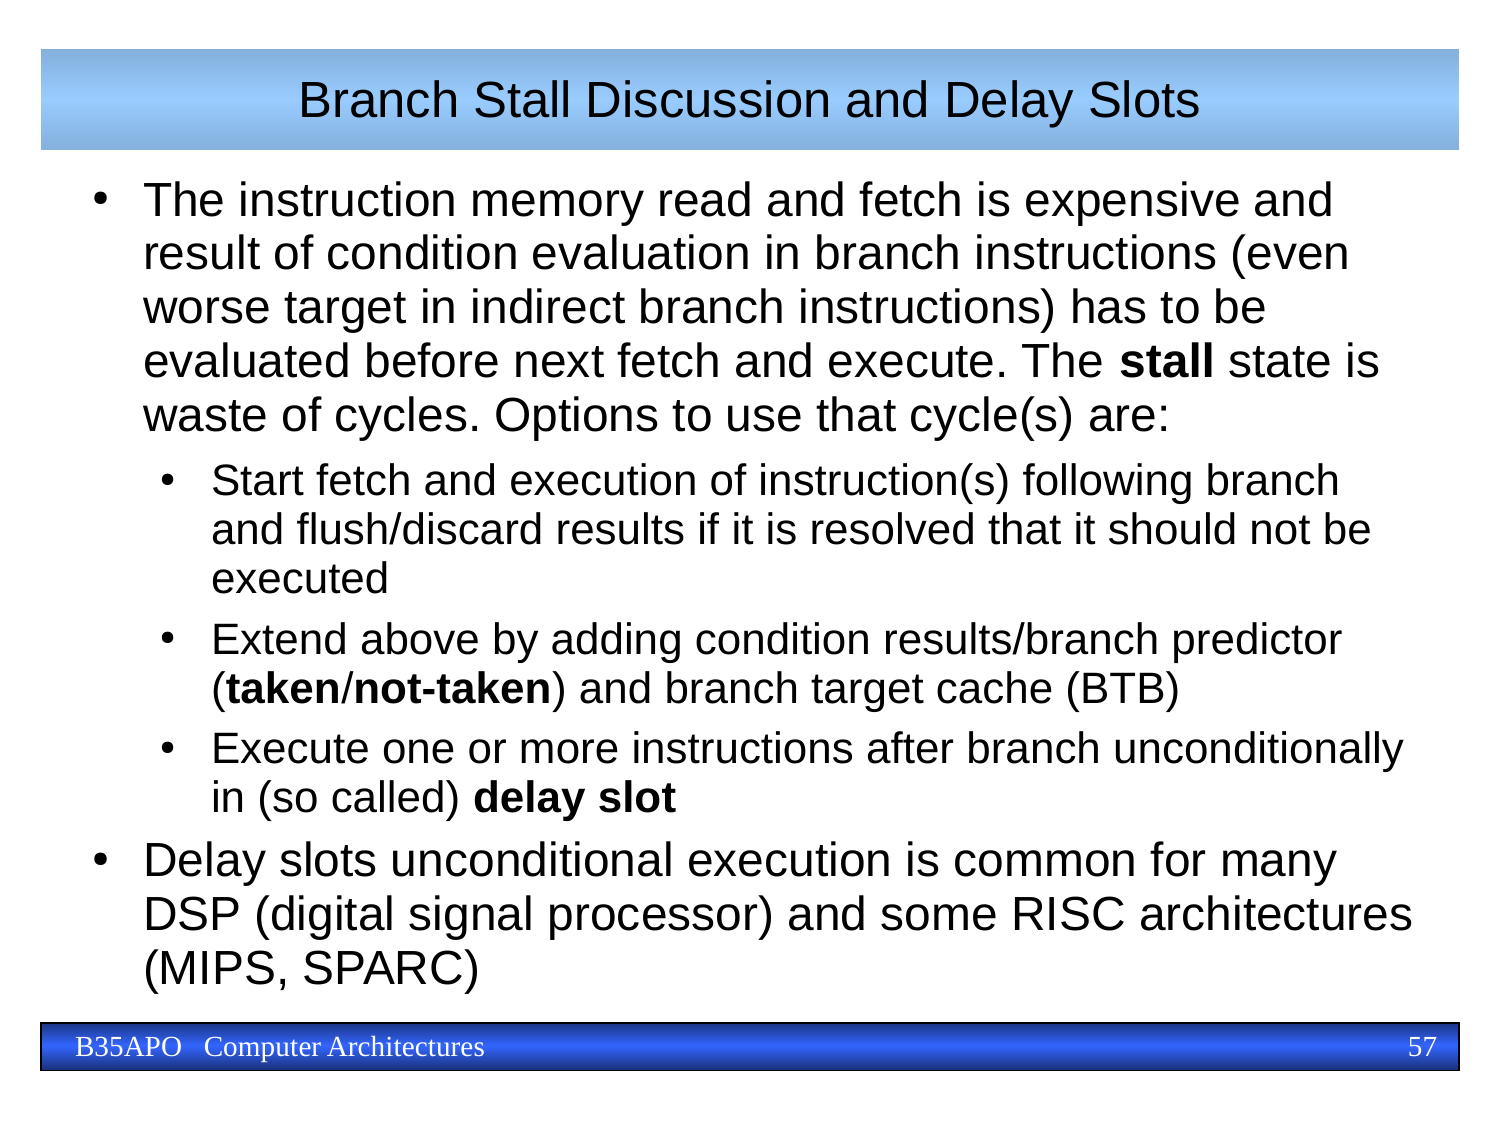

# Branch Stall Discussion and Delay Slots
The instruction memory read and fetch is expensive and result of condition evaluation in branch instructions (even worse target in indirect branch instructions) has to be evaluated before next fetch and execute. The stall state is waste of cycles. Options to use that cycle(s) are:
Start fetch and execution of instruction(s) following branch and flush/discard results if it is resolved that it should not be executed
Extend above by adding condition results/branch predictor (taken/not-taken) and branch target cache (BTB)
Execute one or more instructions after branch unconditionally in (so called) delay slot
Delay slots unconditional execution is common for many DSP (digital signal processor) and some RISC architectures (MIPS, SPARC)
B35APO Computer Architectures
57